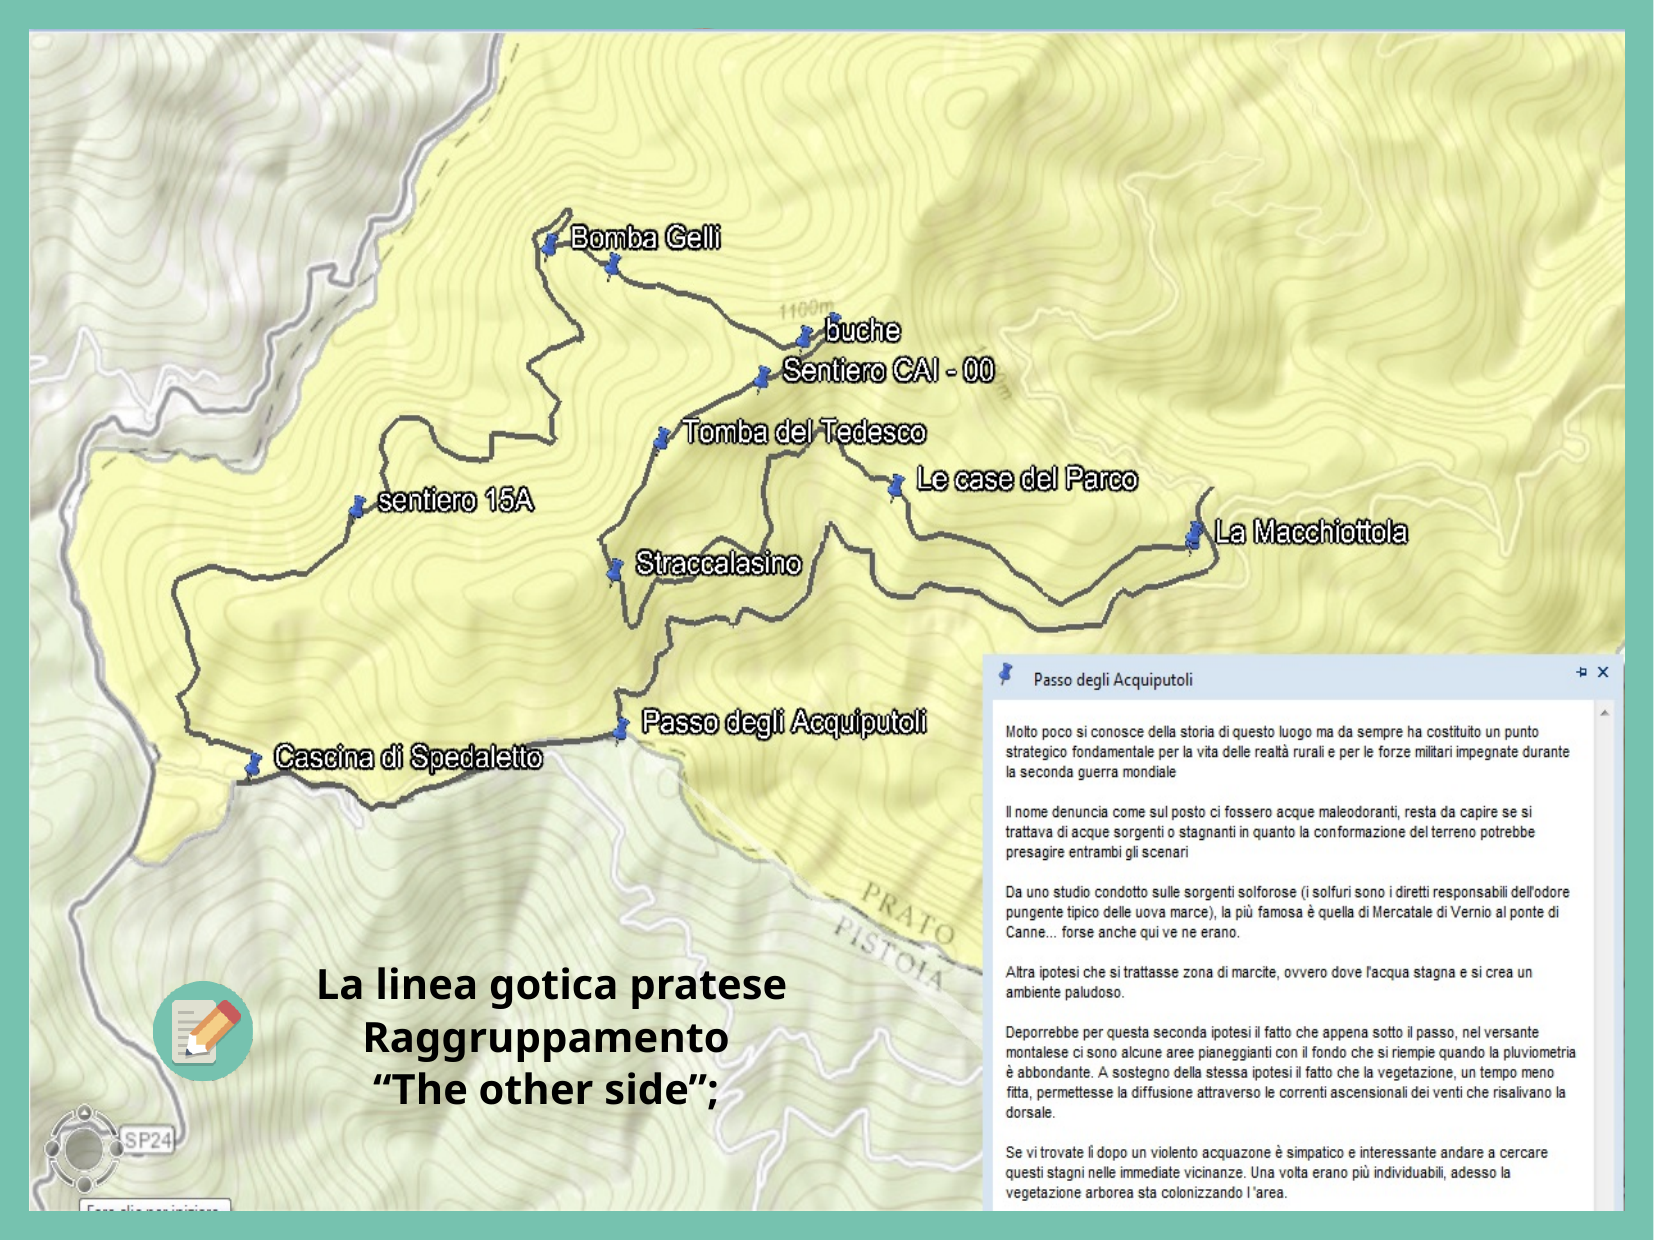

La linea gotica pratese Raggruppamento
“The other side”;